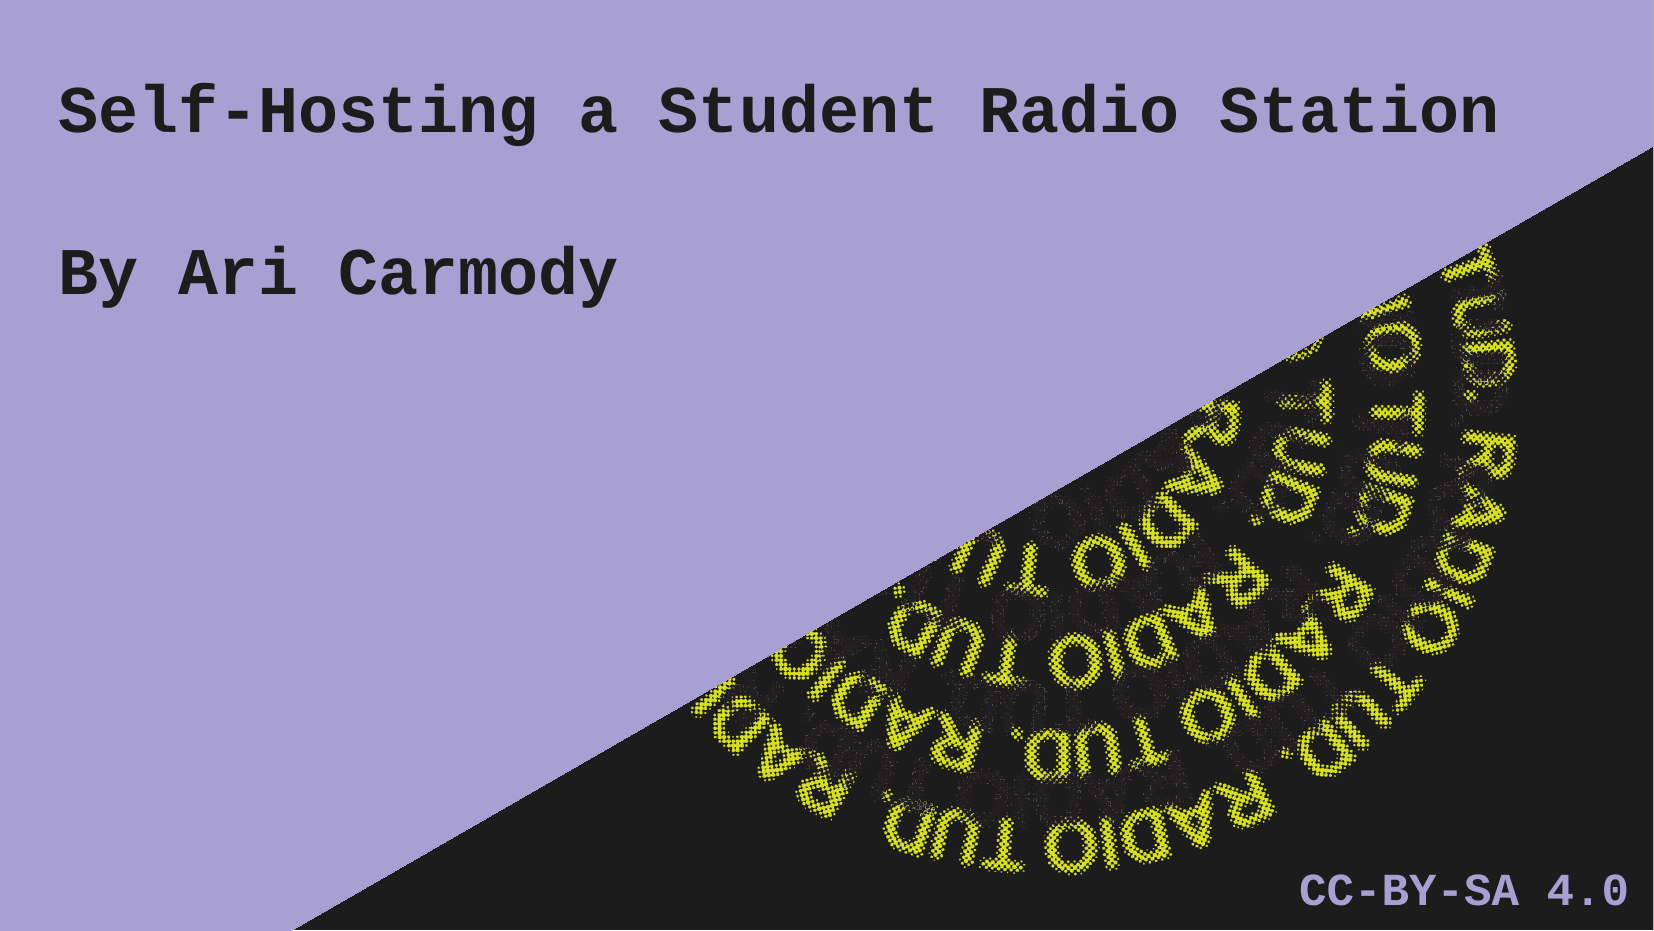

# Self-Hosting a Student Radio Station
By Ari Carmody
CC-BY-SA 4.0